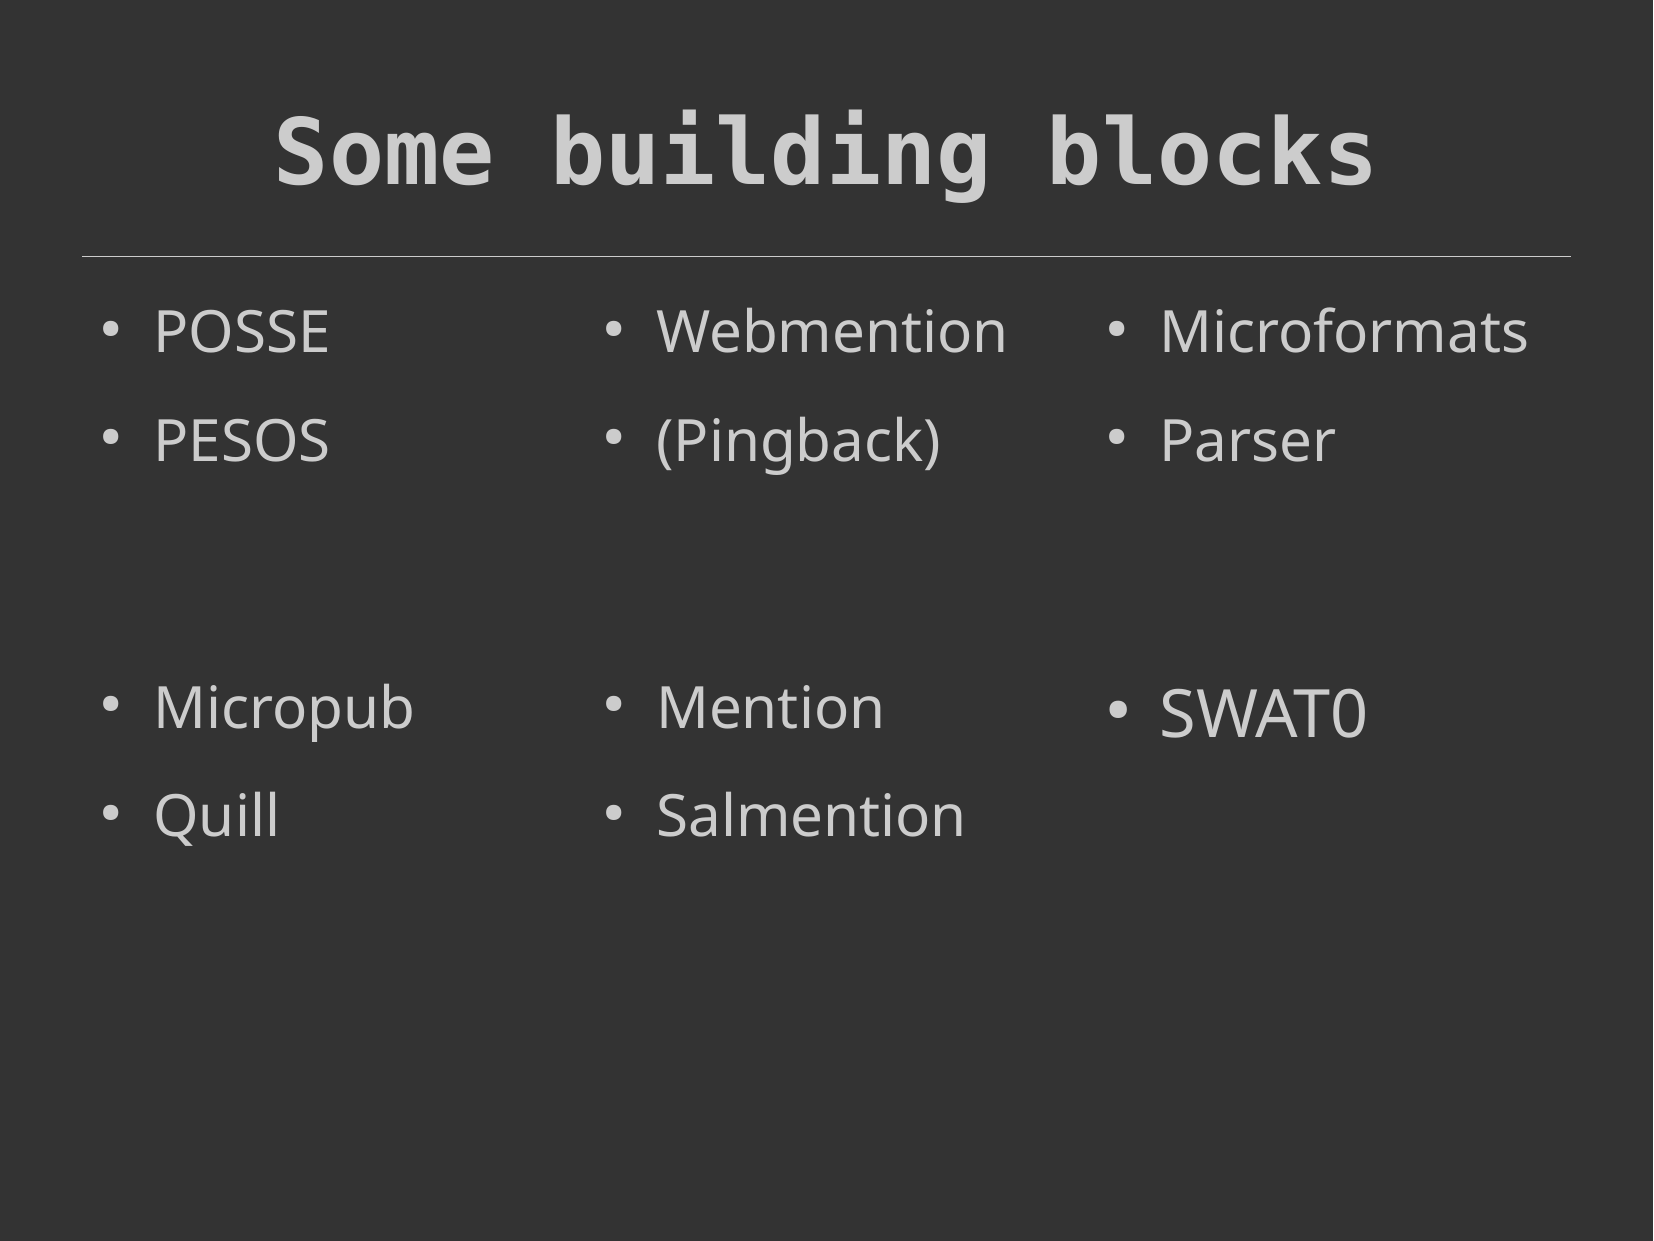

# Some building blocks
POSSE
PESOS
Webmention
(Pingback)
Microformats
Parser
Micropub
Quill
Mention
Salmention
SWAT0